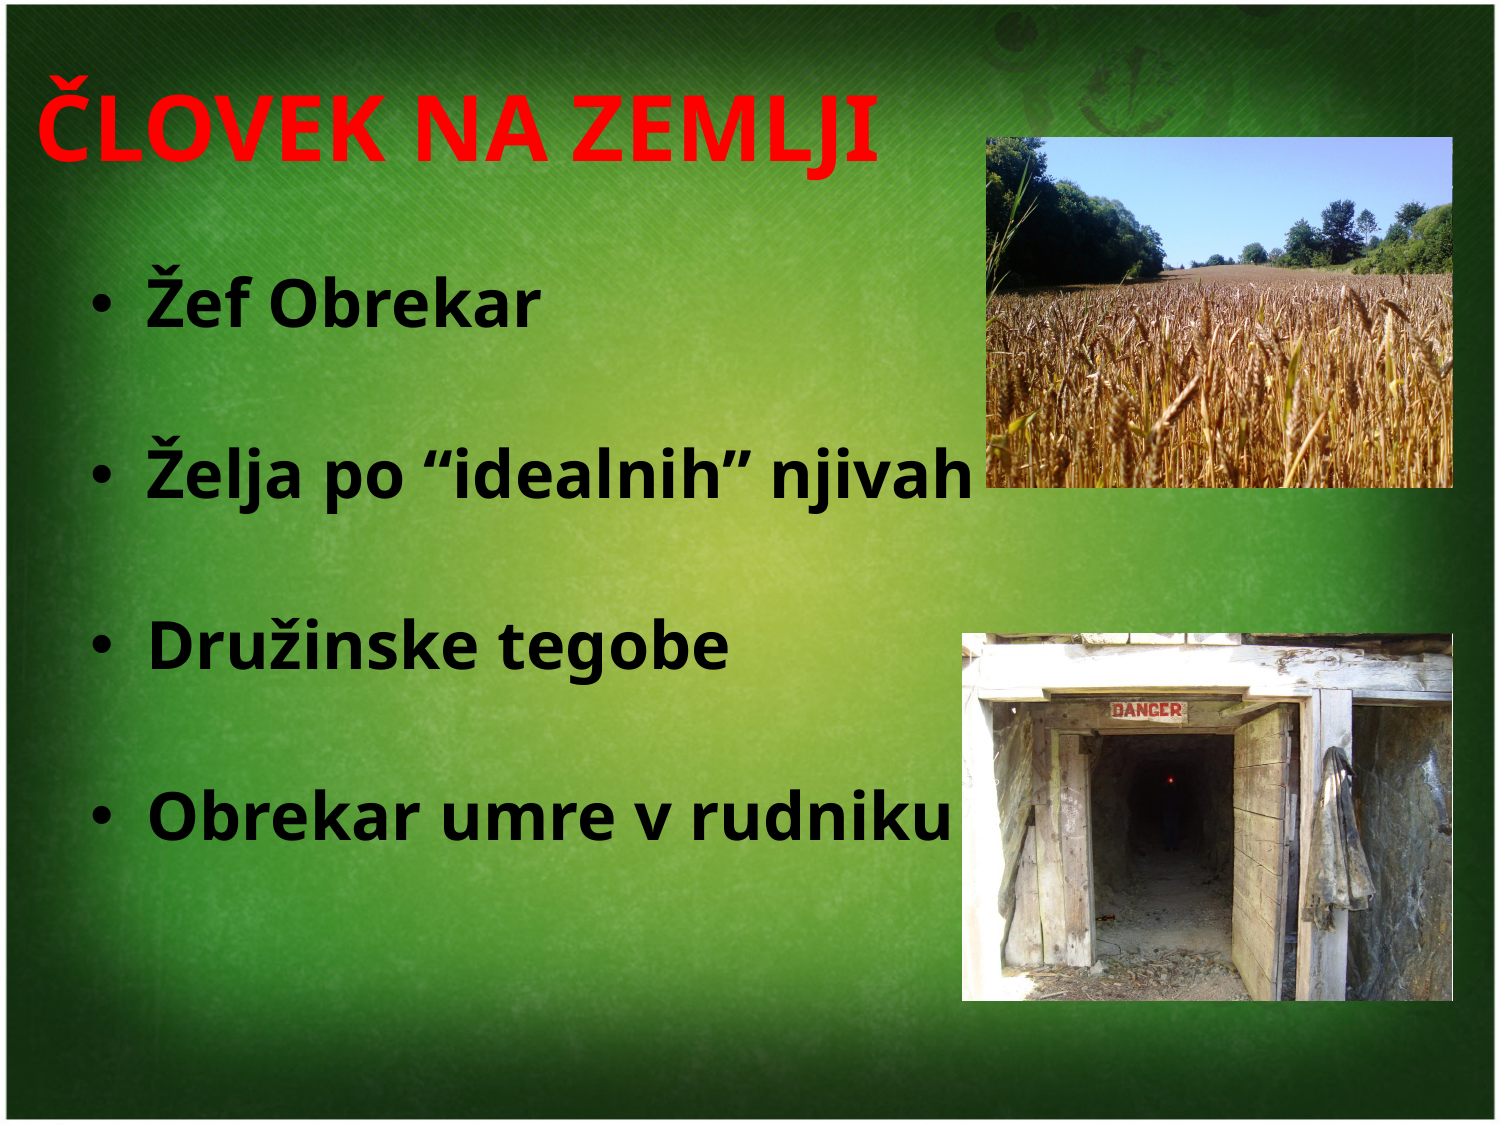

# ČLOVEK NA ZEMLJI
Žef Obrekar
Želja po “idealnih” njivah
Družinske tegobe
Obrekar umre v rudniku